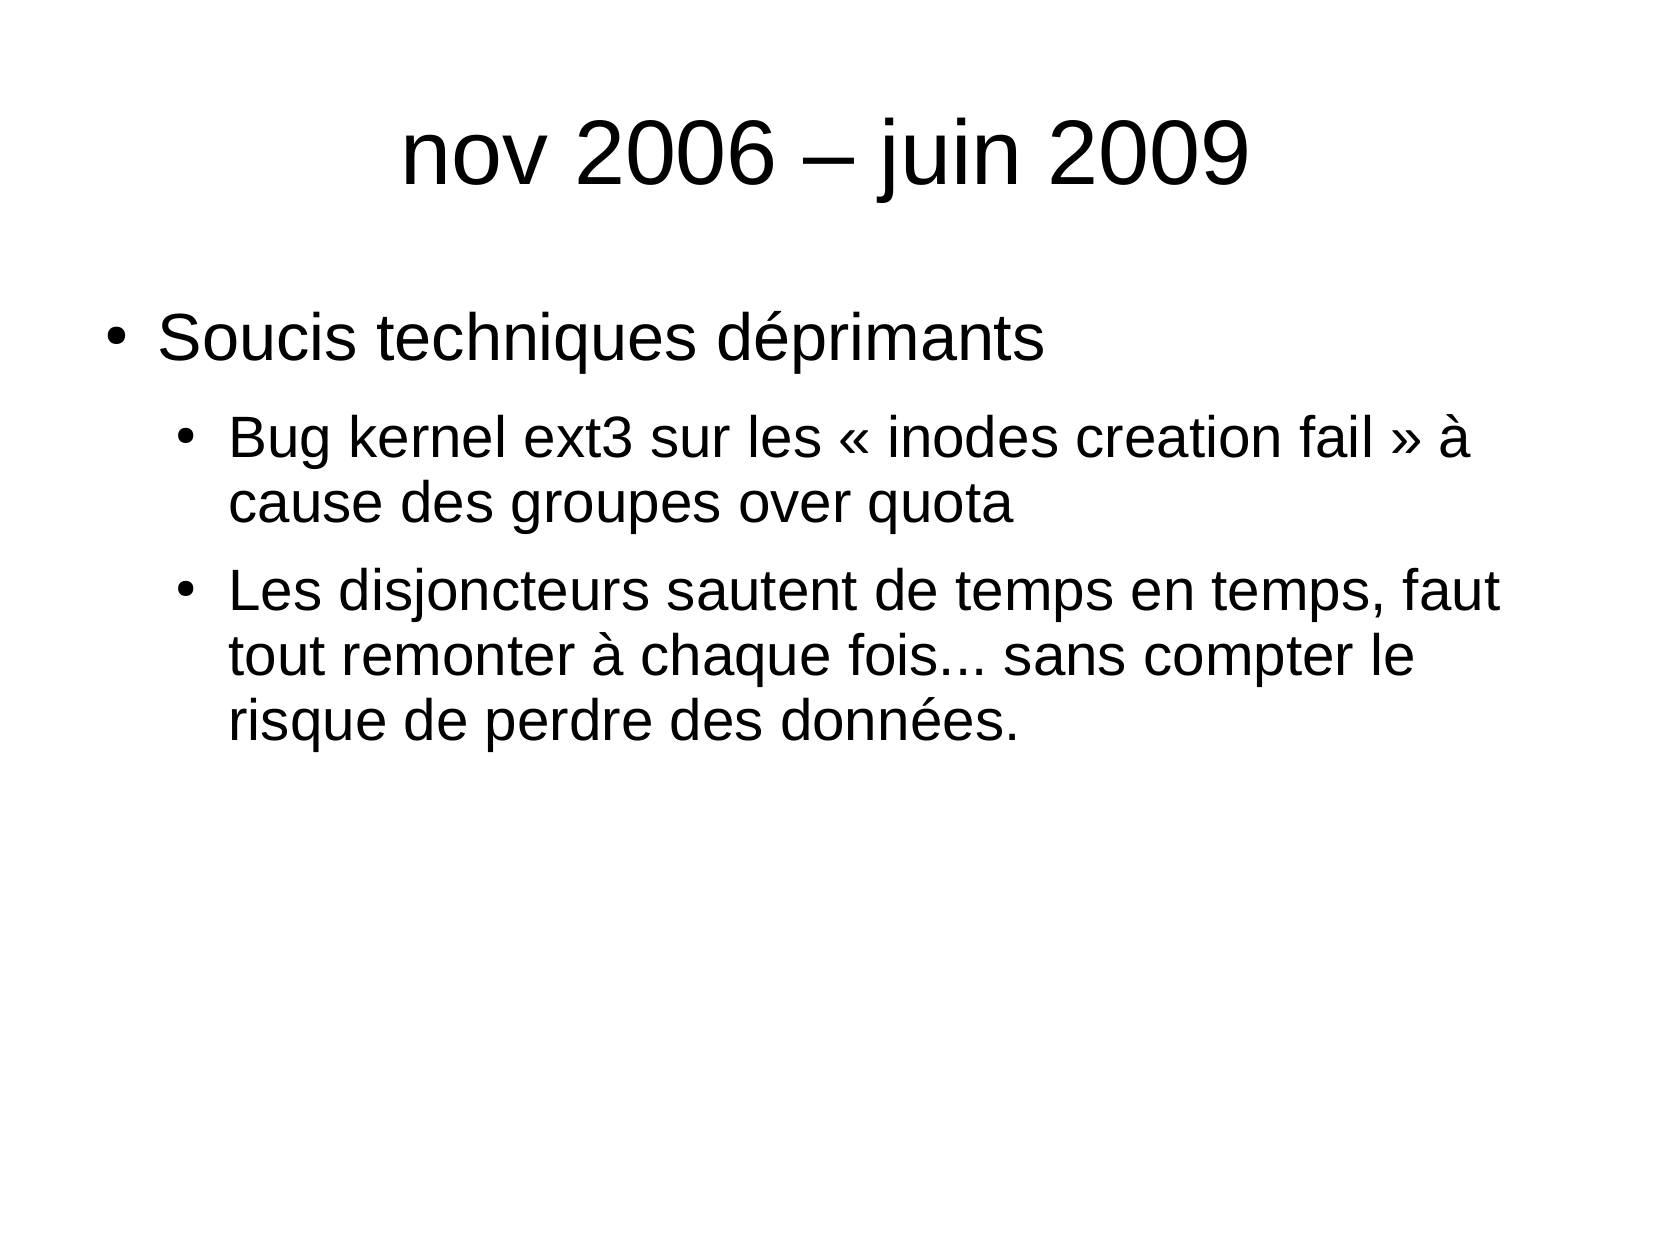

# nov 2006 – juin 2009
Soucis techniques déprimants
Bug kernel ext3 sur les « inodes creation fail » à cause des groupes over quota
Les disjoncteurs sautent de temps en temps, faut tout remonter à chaque fois... sans compter le risque de perdre des données.